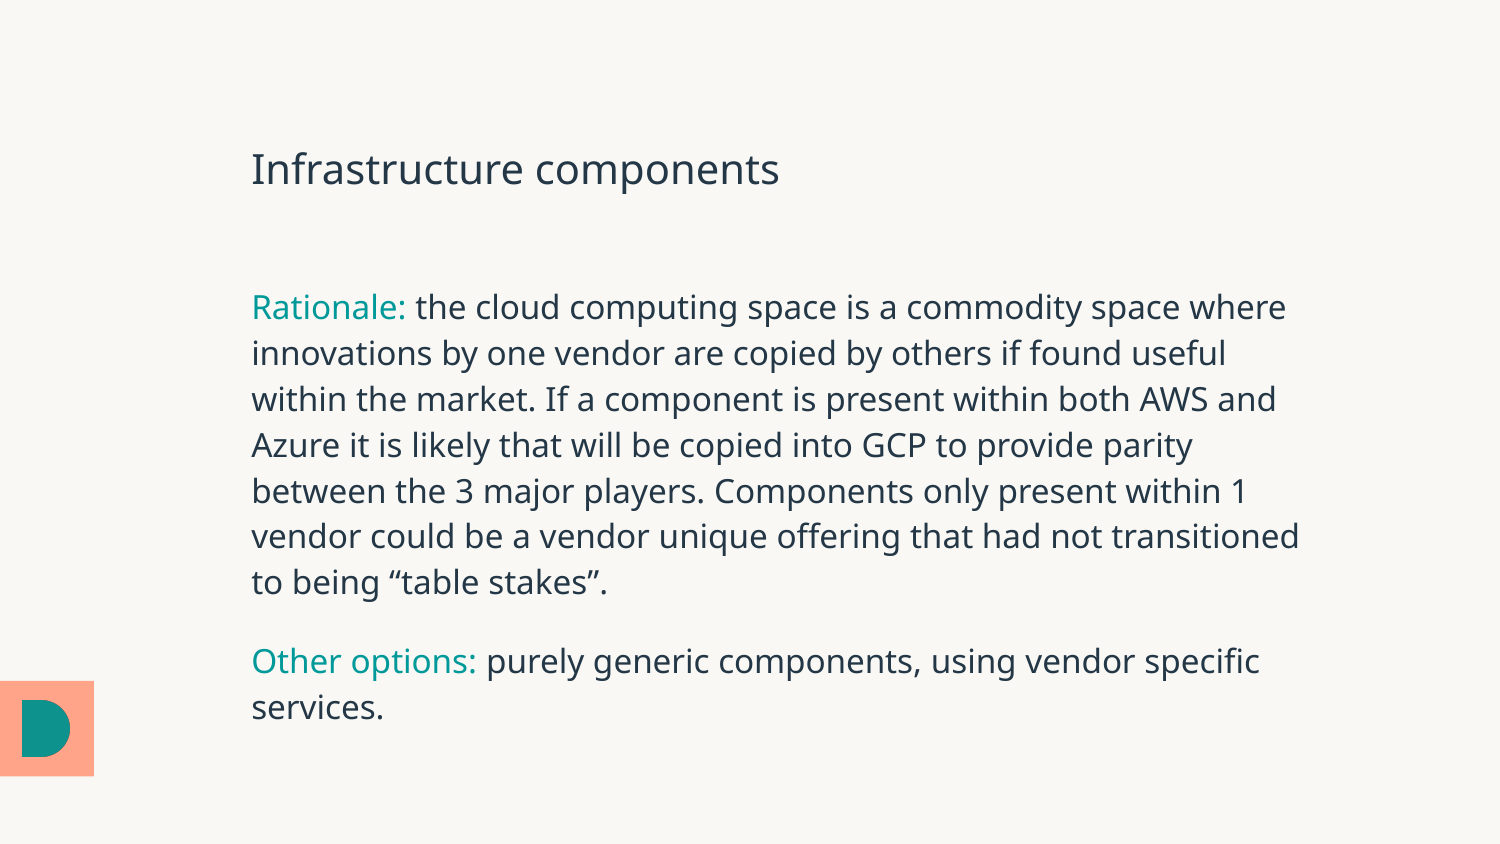

# Infrastructure components
Rationale: the cloud computing space is a commodity space where innovations by one vendor are copied by others if found useful within the market. If a component is present within both AWS and Azure it is likely that will be copied into GCP to provide parity between the 3 major players. Components only present within 1 vendor could be a vendor unique offering that had not transitioned to being “table stakes”.
Other options: purely generic components, using vendor specific services.